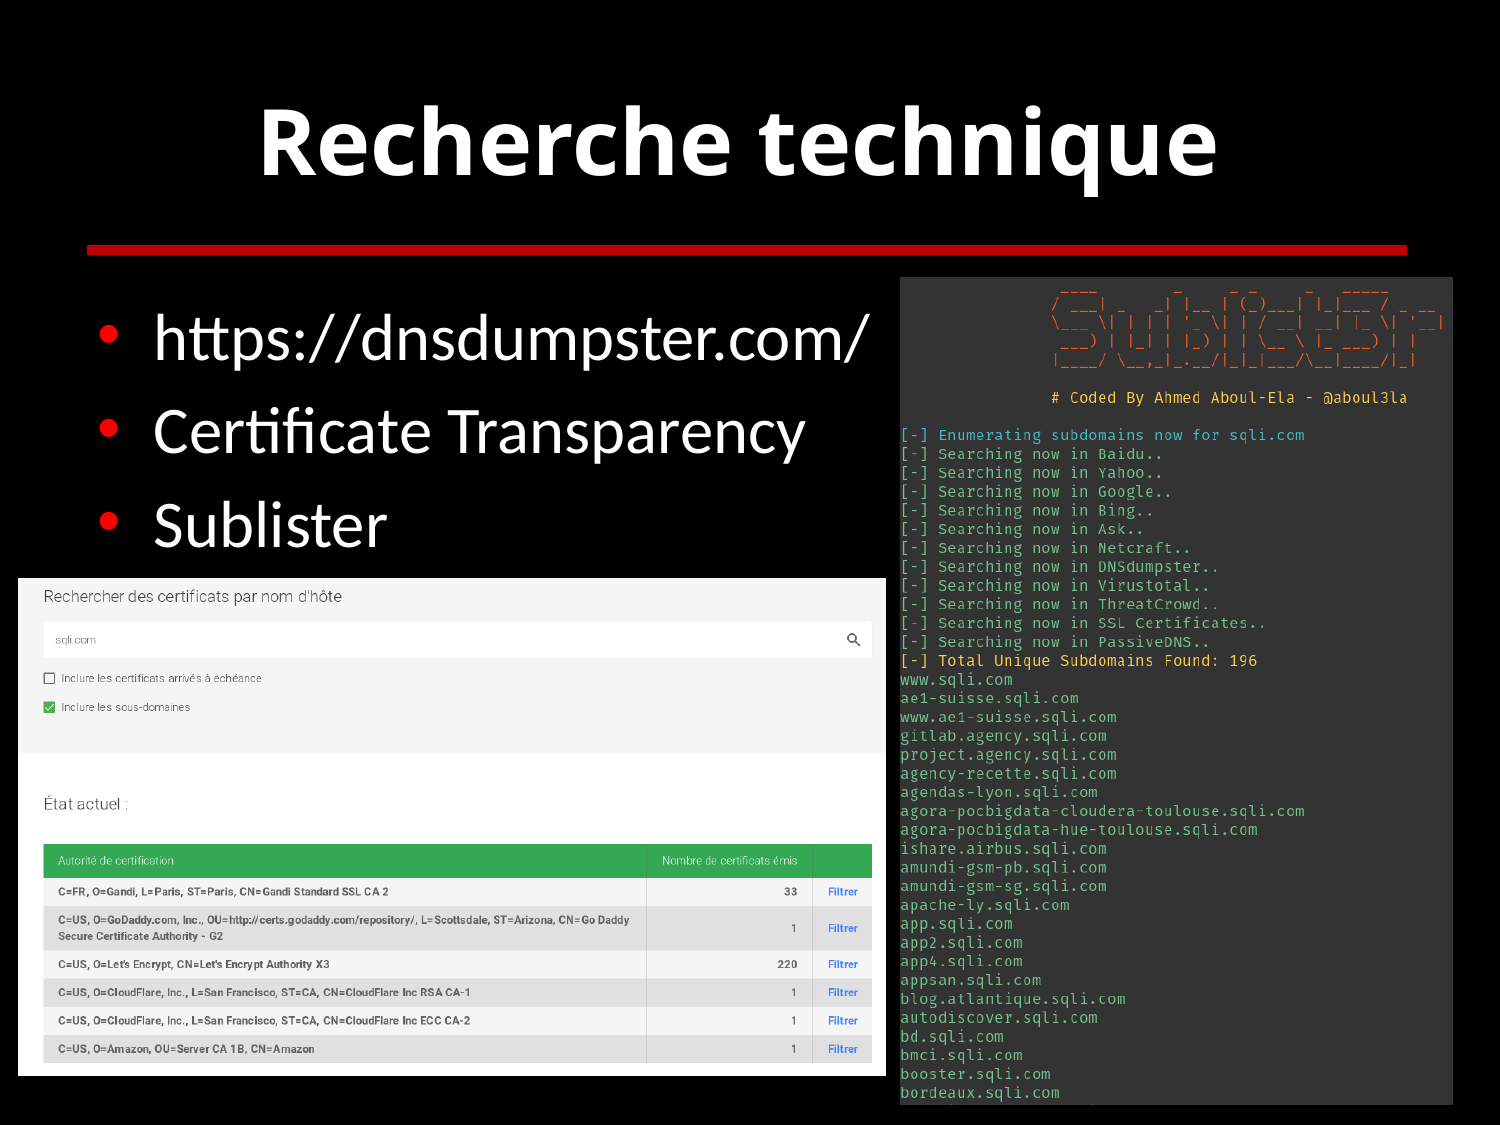

# Recherche technique
https://dnsdumpster.com/
Certificate Transparency
Sublister